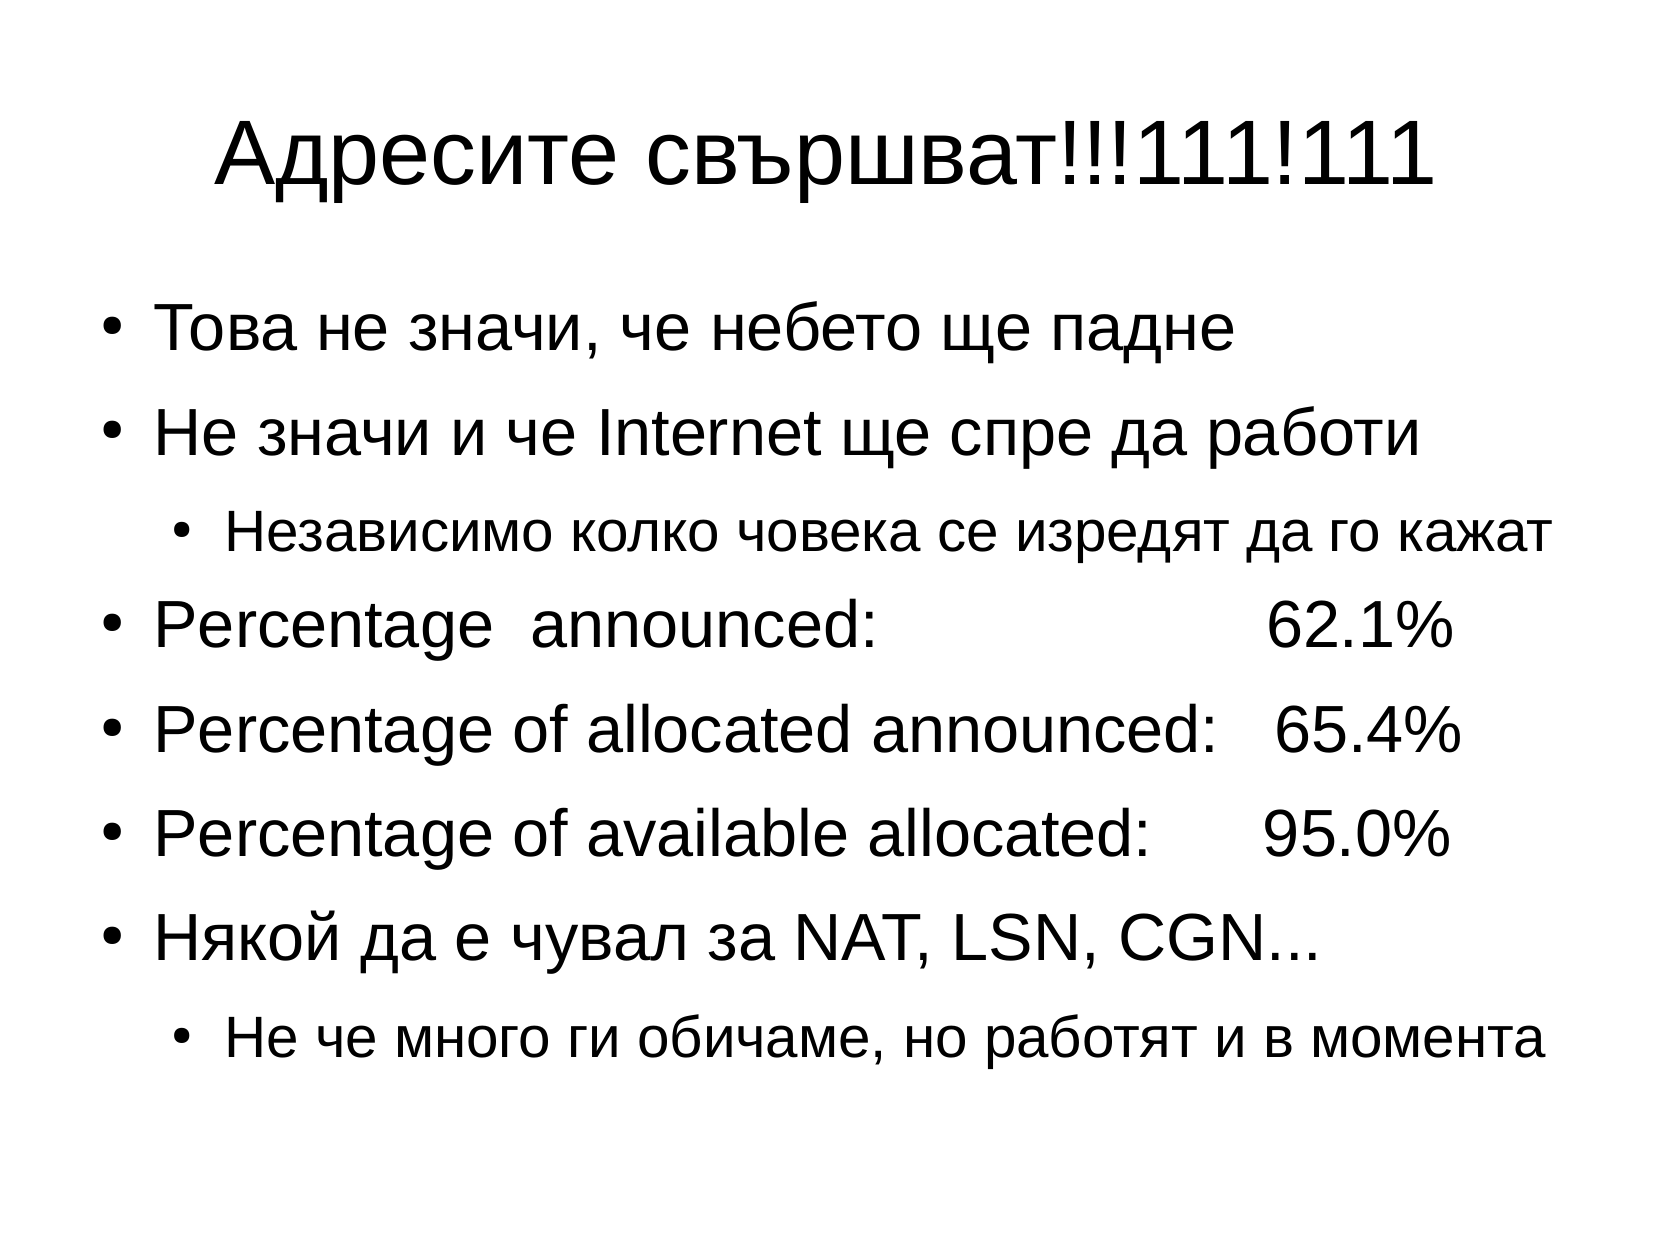

# Адресите свършват!!!111!111
Това не значи, че небето ще падне
Не значи и че Internet ще спре да работи
Независимо колко човека се изредят да го кажат
Percentage announced: 62.1%
Percentage of allocated announced: 65.4%
Percentage of available allocated: 95.0%
Някой да е чувал за NAT, LSN, CGN...
Не че много ги обичаме, но работят и в момента